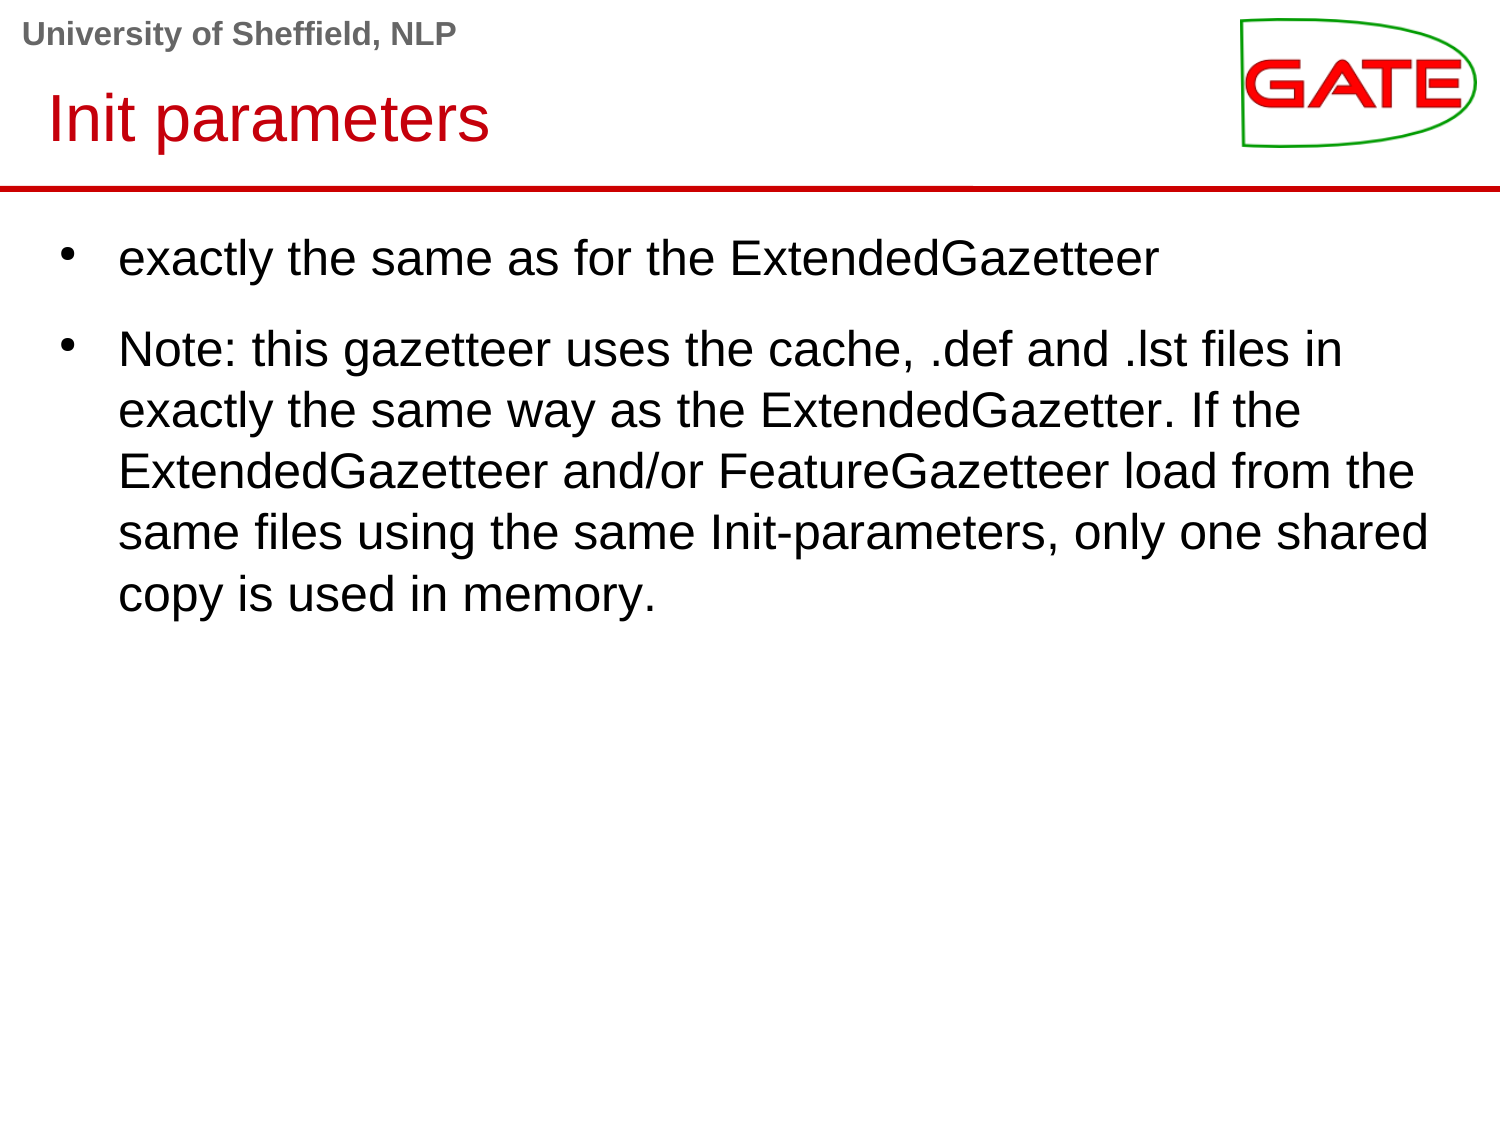

# Init parameters
exactly the same as for the ExtendedGazetteer
Note: this gazetteer uses the cache, .def and .lst files in exactly the same way as the ExtendedGazetter. If the ExtendedGazetteer and/or FeatureGazetteer load from the same files using the same Init-parameters, only one shared copy is used in memory.